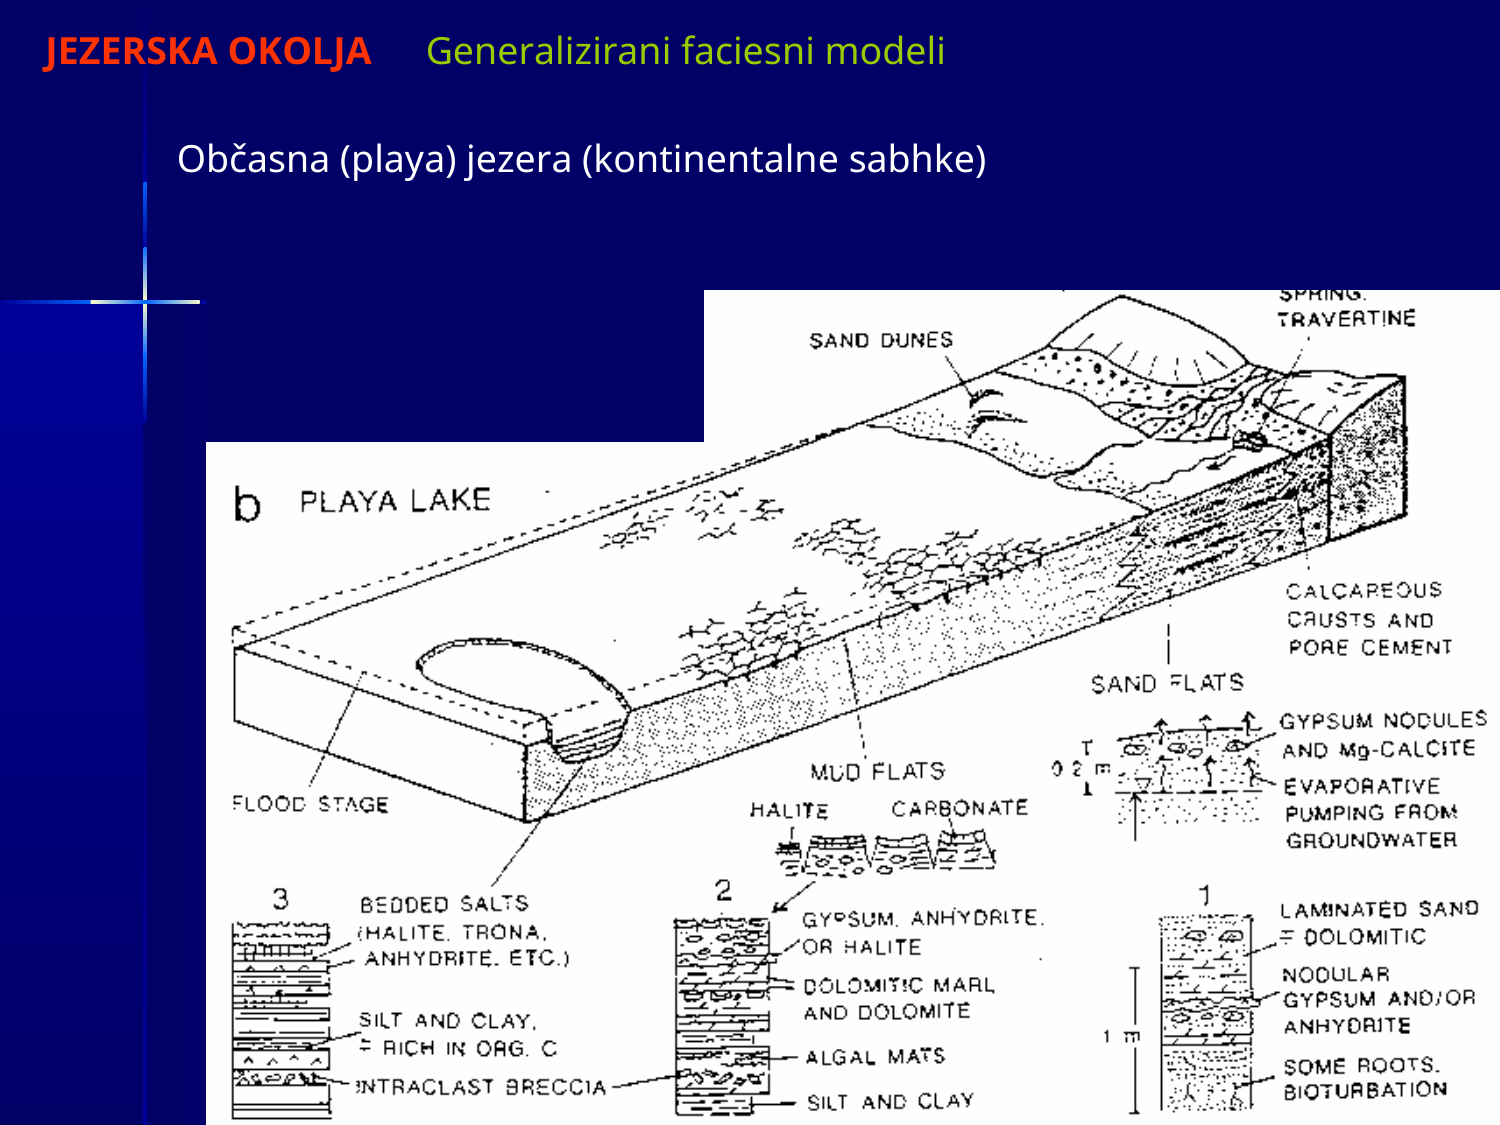

JEZERSKA OKOLJA
Generalizirani faciesni modeli
Občasna (playa) jezera (kontinentalne sabhke)